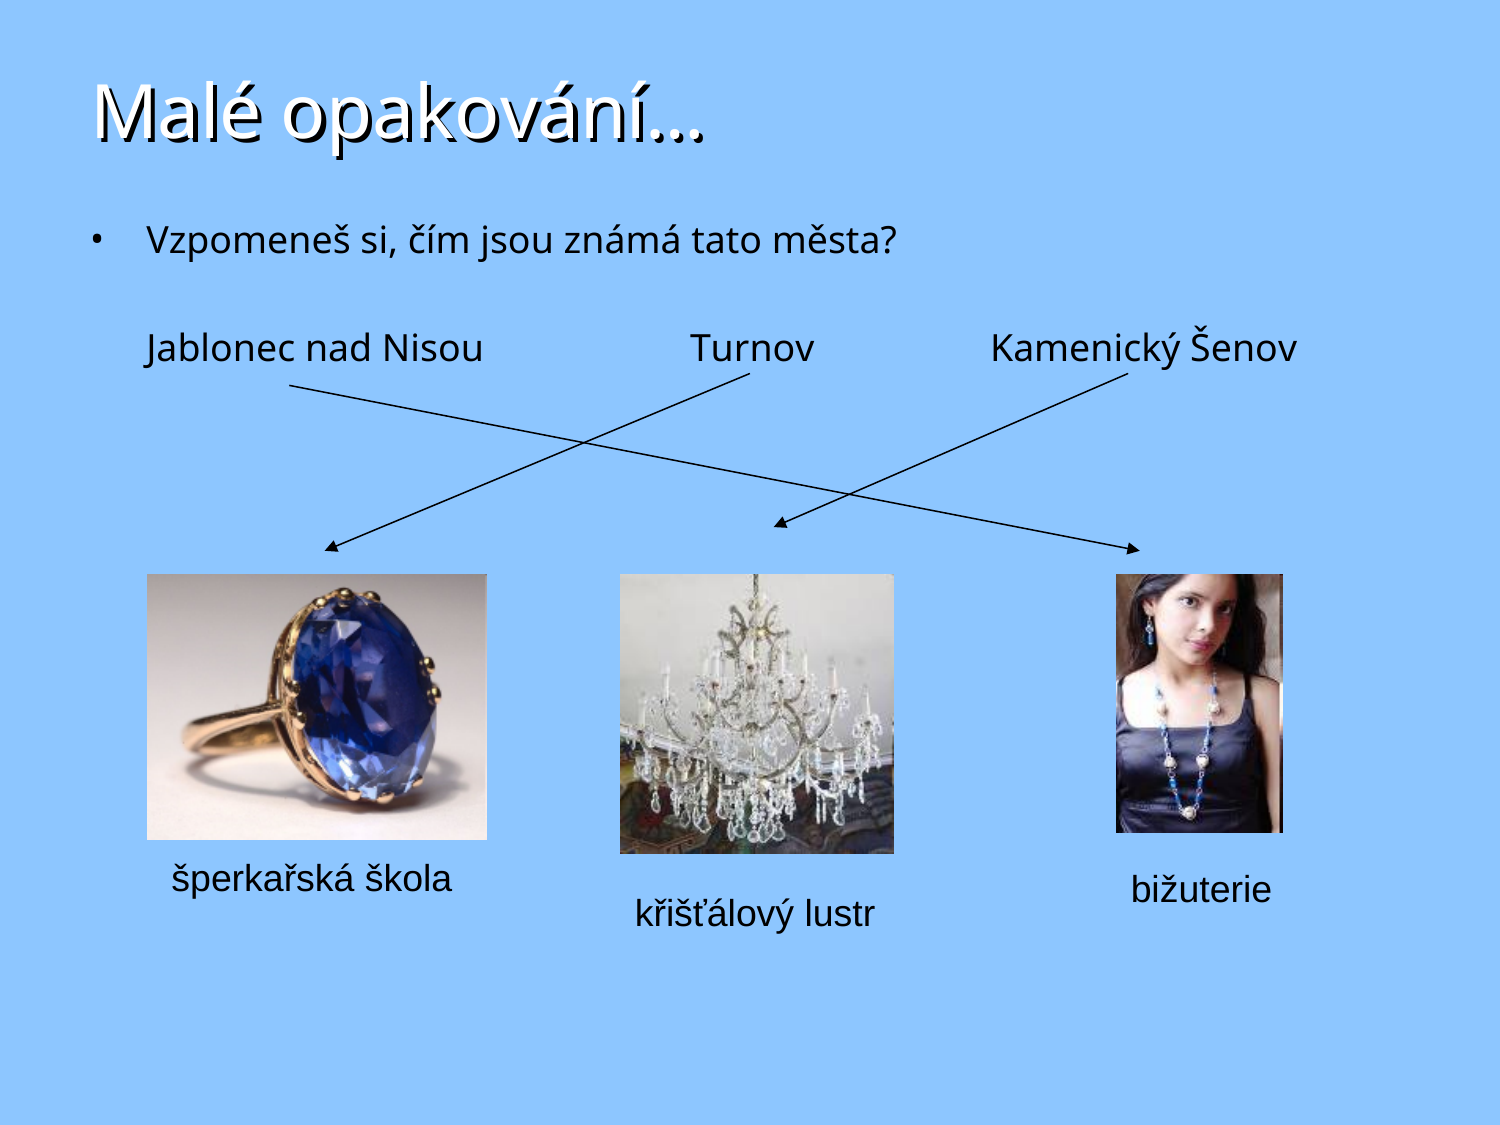

# Malé opakování…
Vzpomeneš si, čím jsou známá tato města?
	Jablonec nad Nisou		Turnov		Kamenický Šenov
 šperkařská škola
bižuterie
křišťálový lustr